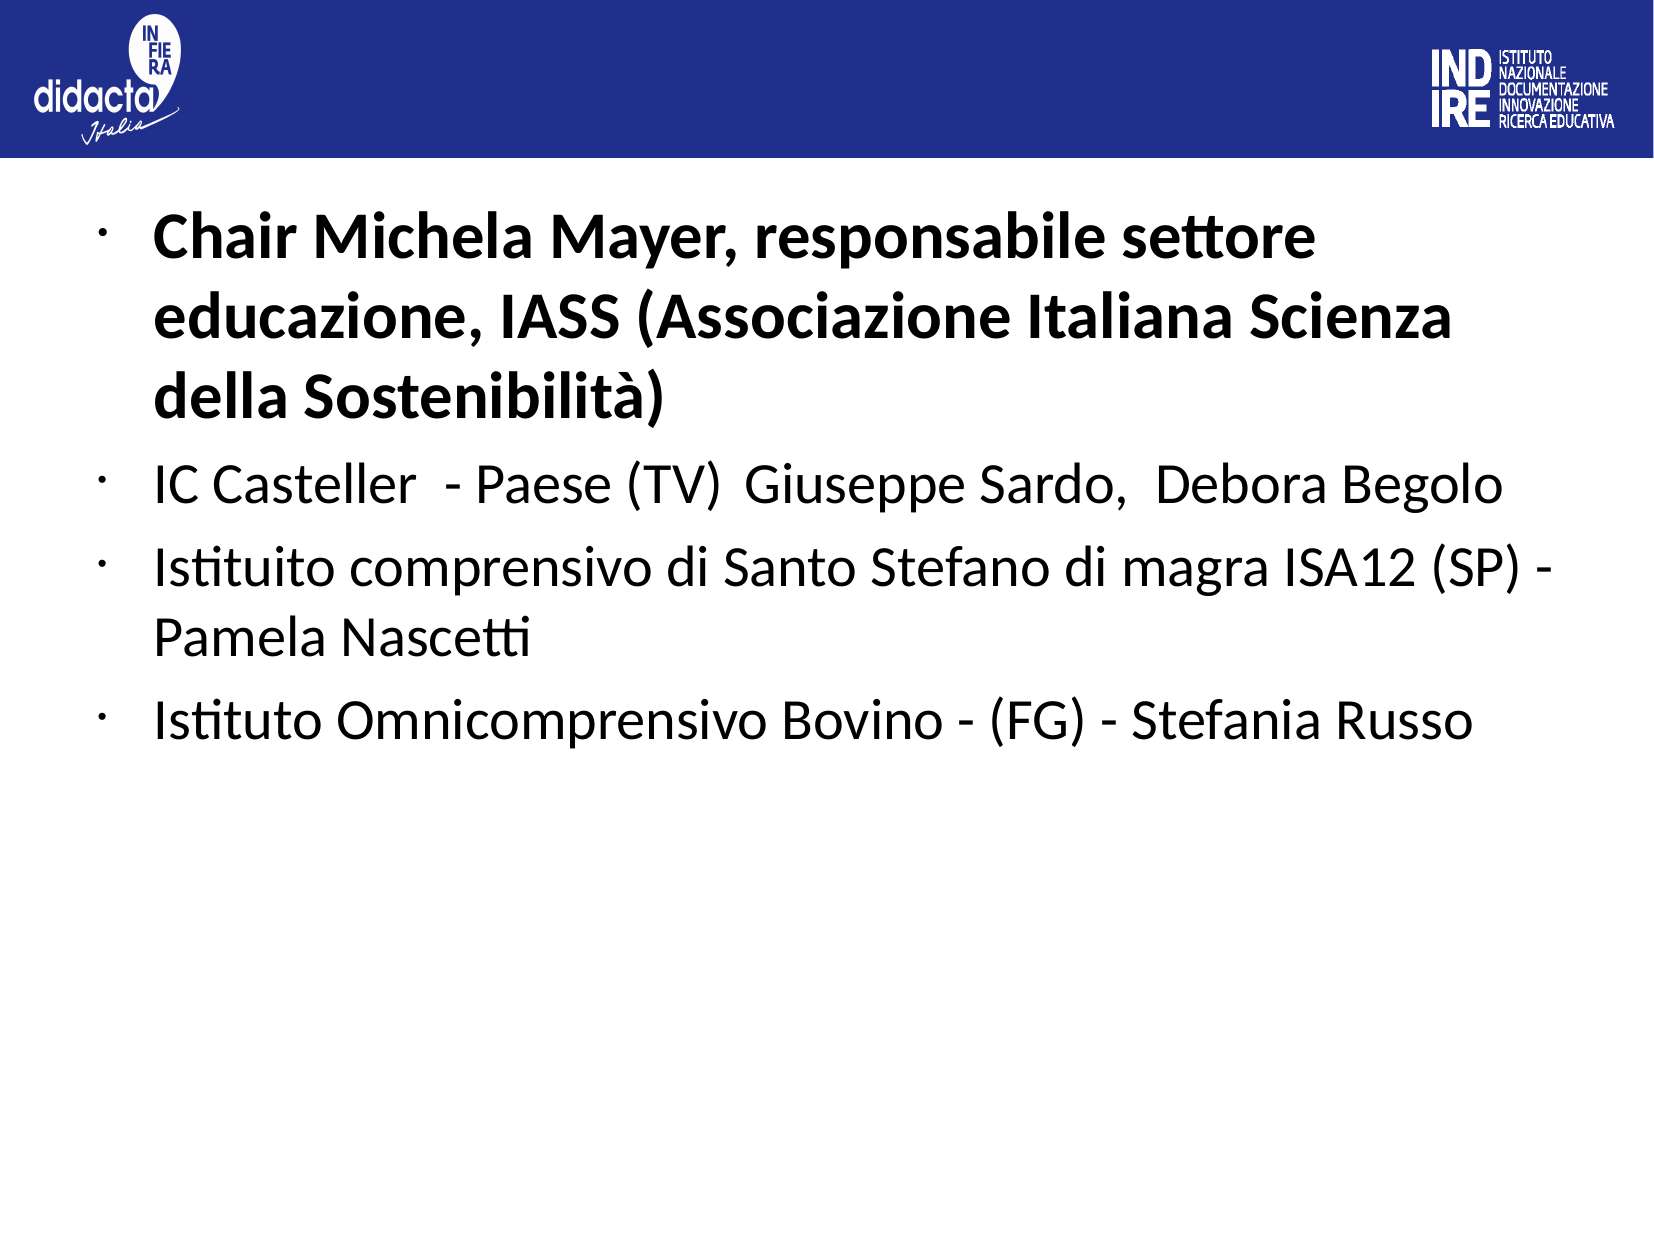

# Chair Michela Mayer, responsabile settore educazione, IASS (Associazione Italiana Scienza della Sostenibilità)
IC Casteller - Paese (TV)	Giuseppe Sardo, Debora Begolo
Istituito comprensivo di Santo Stefano di magra ISA12 (SP) - Pamela Nascetti
Istituto Omnicomprensivo Bovino - (FG) - Stefania Russo